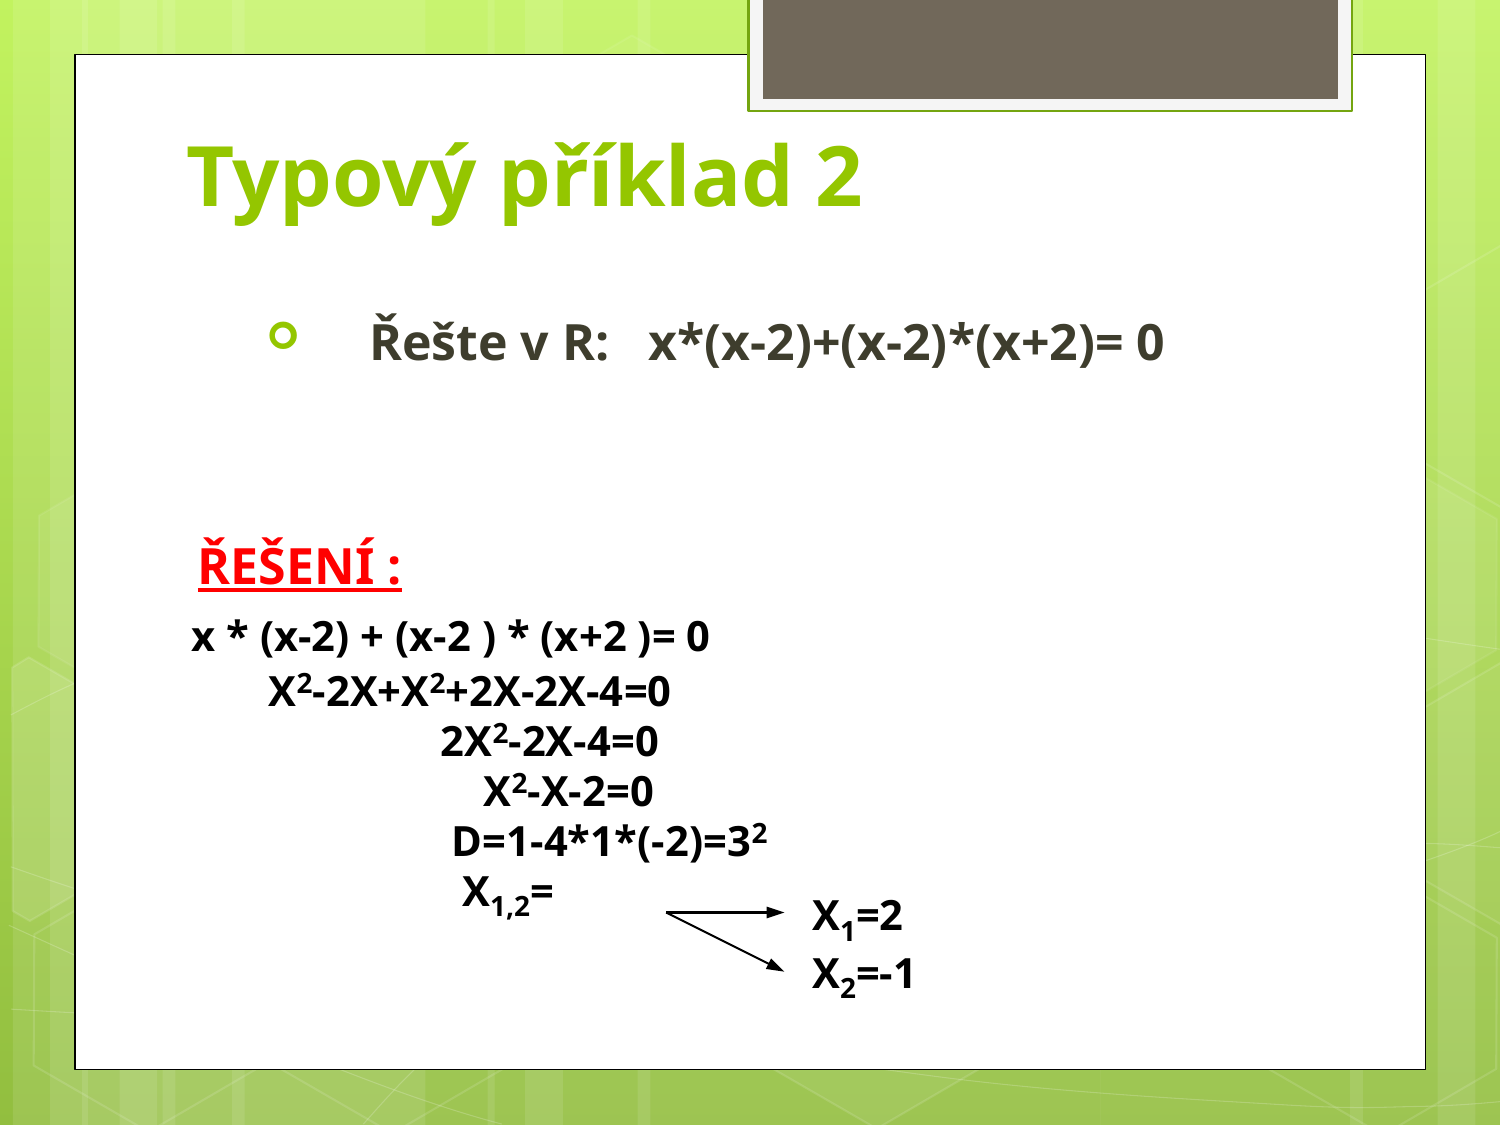

# Typový příklad 2
Řešte v R: x*(x-2)+(x-2)*(x+2)= 0
ŘEŠENÍ :
x * (x-2) + (x-2 ) * (x+2 )= 0
X2-2X+X2+2X-2X-4=0
 2X2-2X-4=0
 X2-X-2=0
 D=1-4*1*(-2)=32
 X1,2=
X1=2
X2=-1